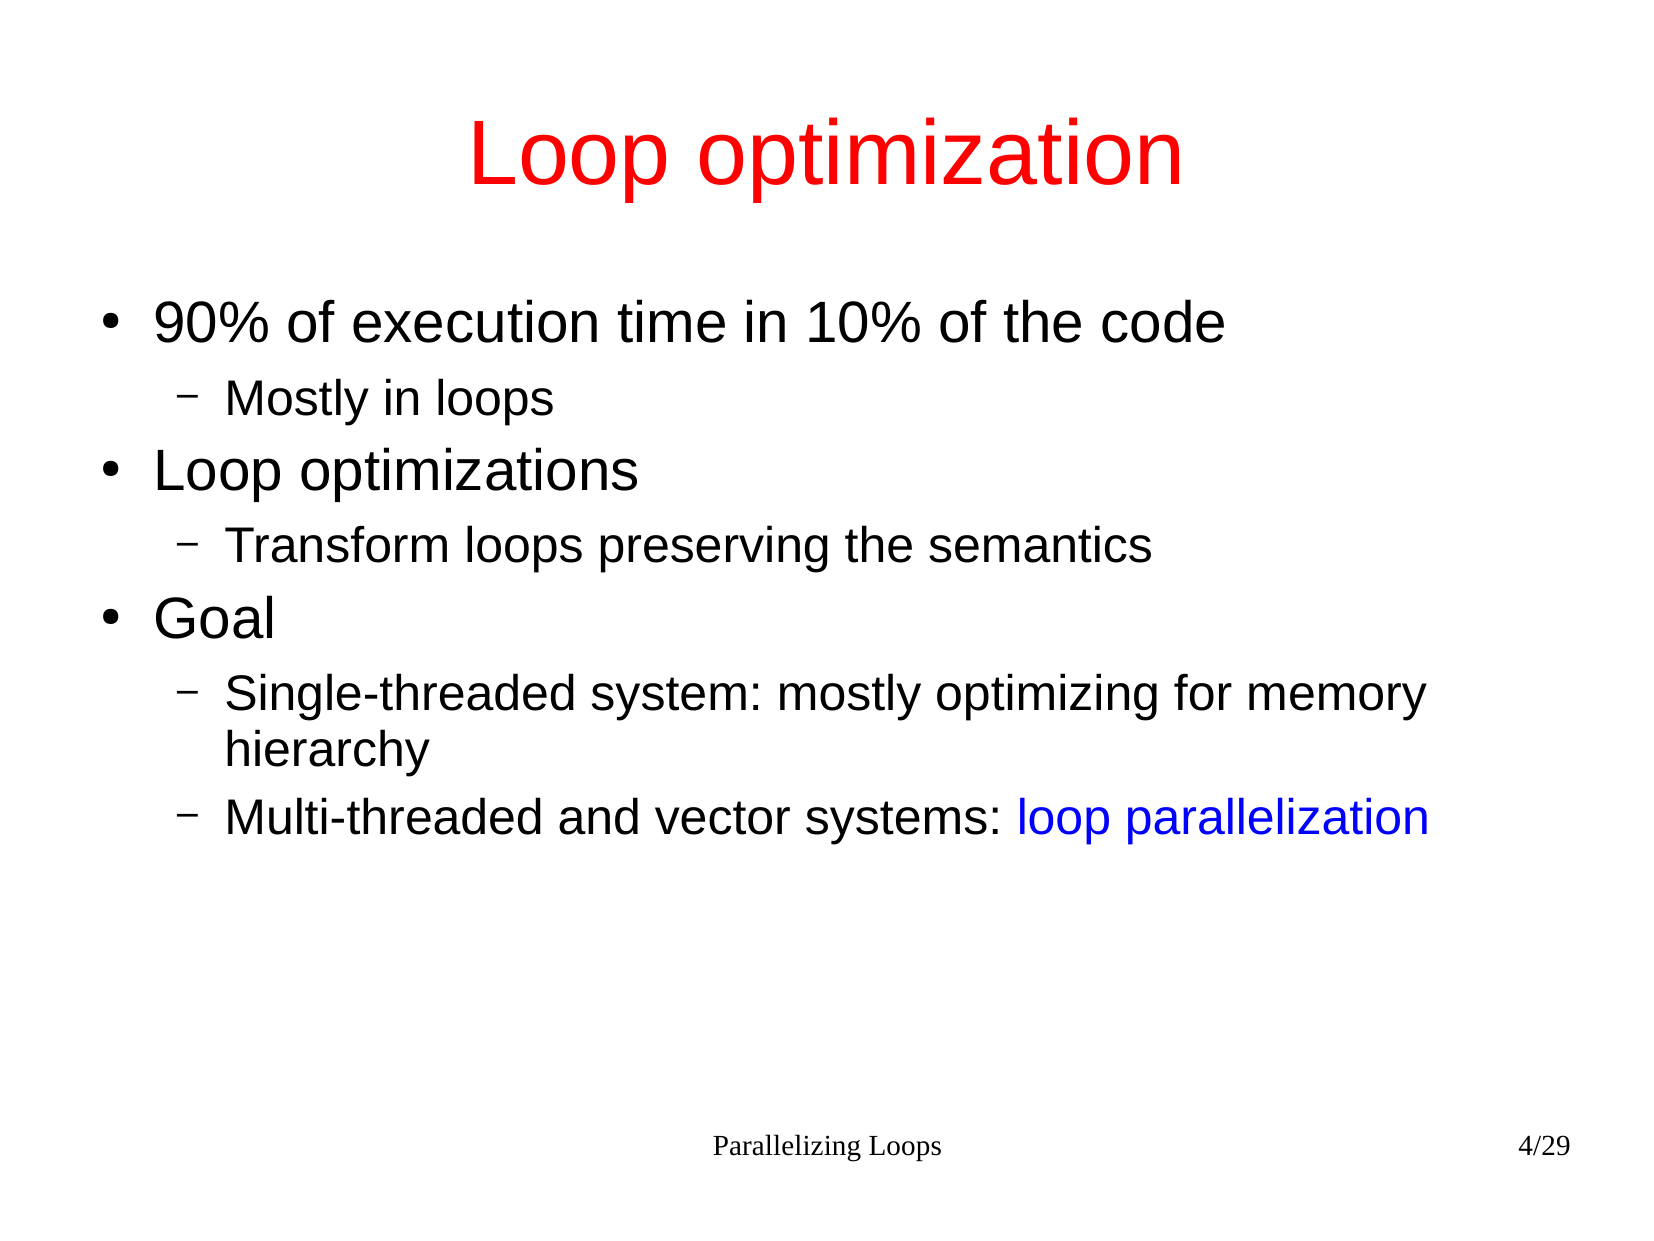

# Loop optimization
90% of execution time in 10% of the code
Mostly in loops
Loop optimizations
Transform loops preserving the semantics
Goal
Single-threaded system: mostly optimizing for memory hierarchy
Multi-threaded and vector systems: loop parallelization
Parallelizing Loops
4